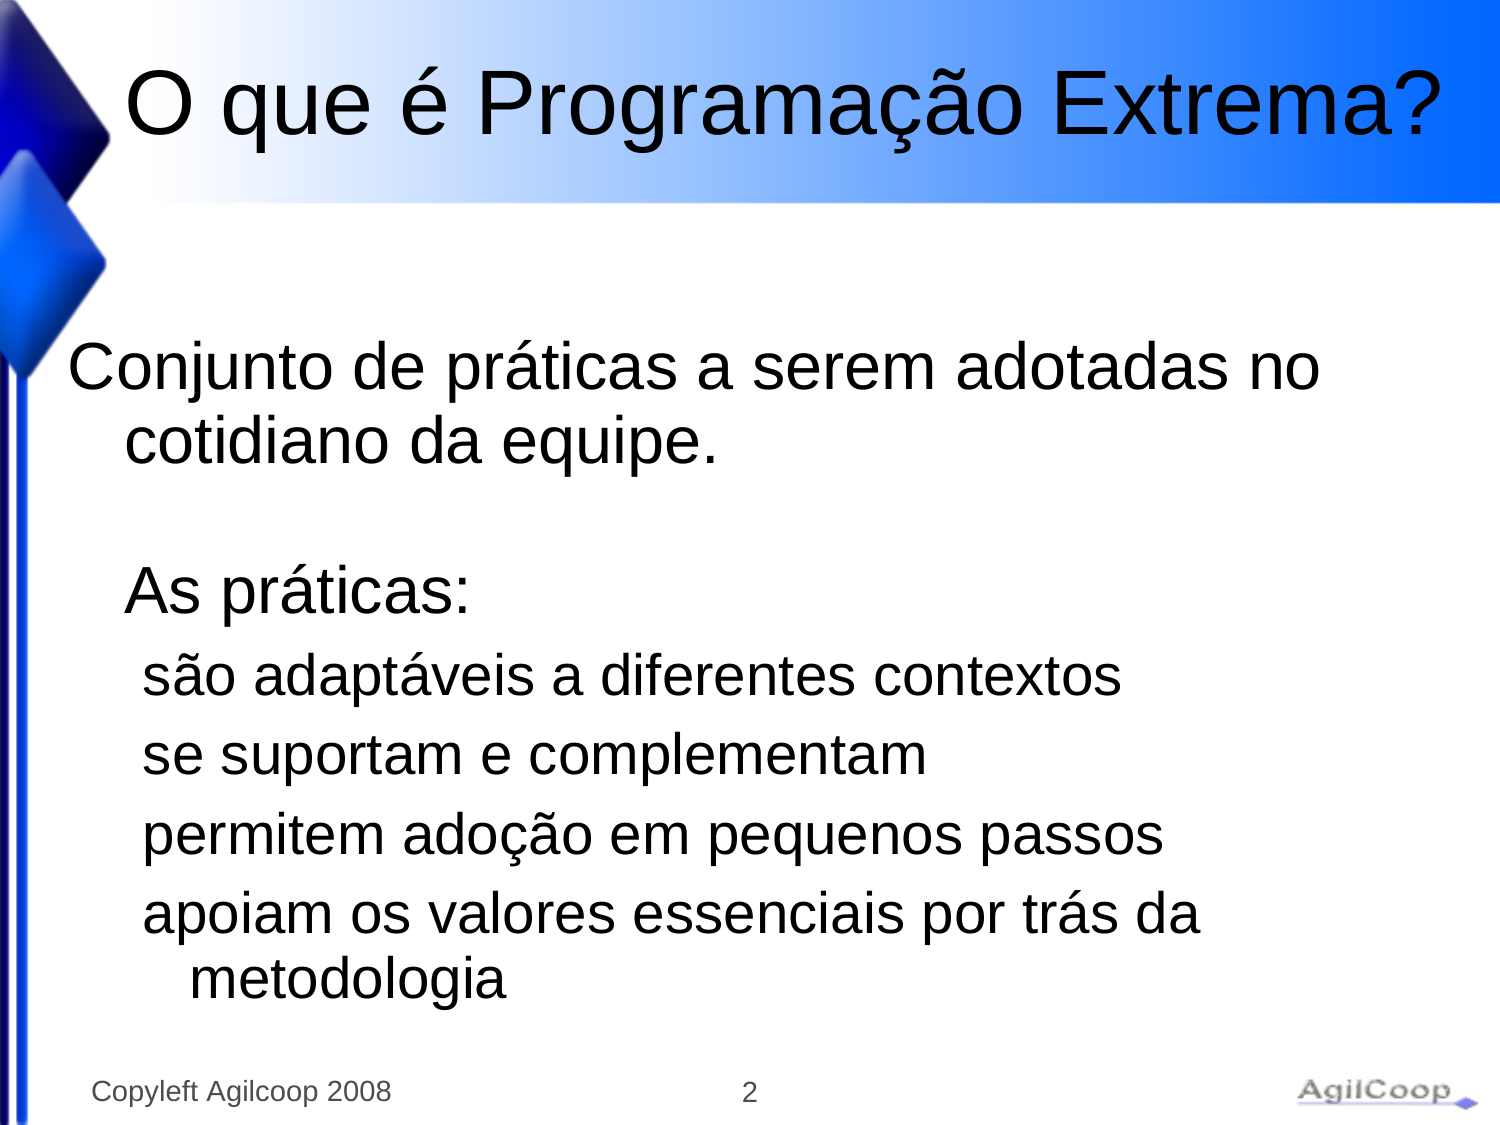

# O que é Programação Extrema?
Conjunto de práticas a serem adotadas no cotidiano da equipe.
As práticas:
são adaptáveis a diferentes contextos
se suportam e complementam
permitem adoção em pequenos passos
apoiam os valores essenciais por trás da metodologia
2